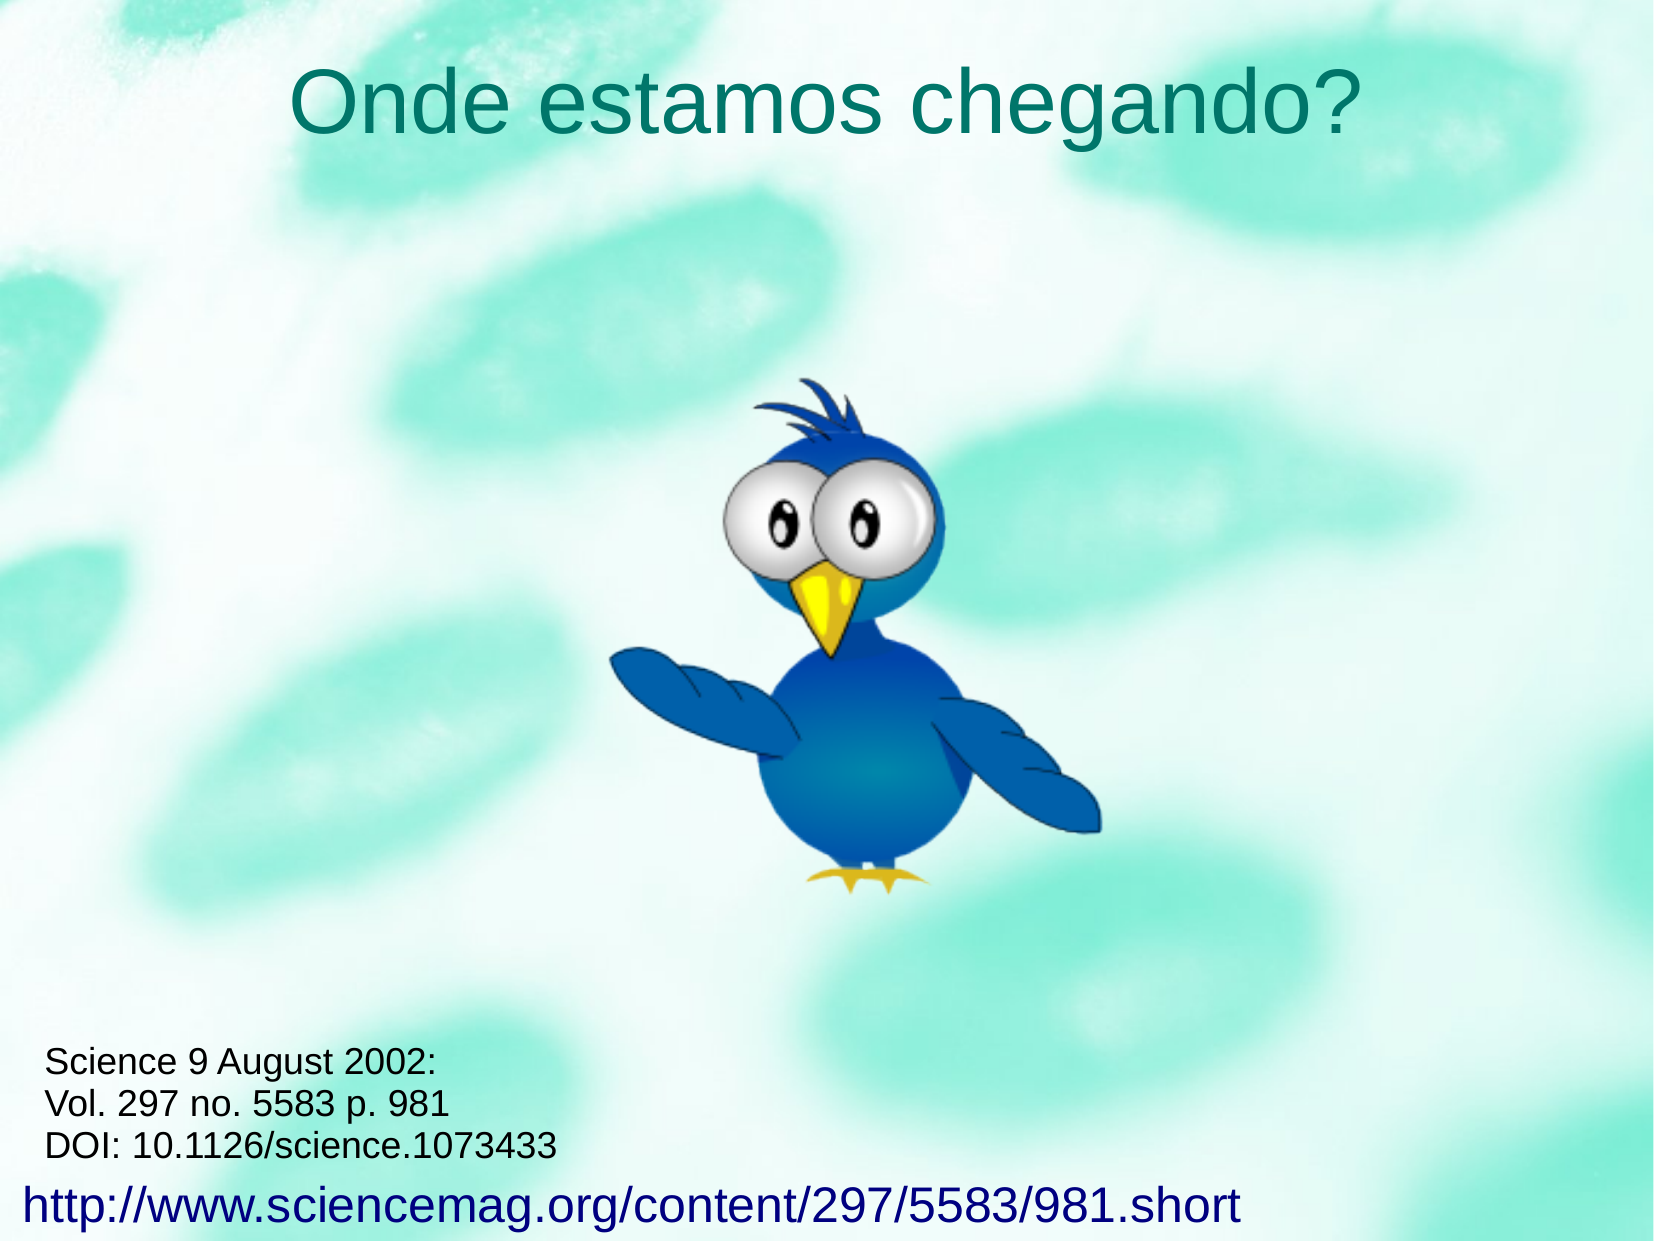

# Onde estamos chegando?
Science 9 August 2002:
Vol. 297 no. 5583 p. 981
DOI: 10.1126/science.1073433
http://www.sciencemag.org/content/297/5583/981.short